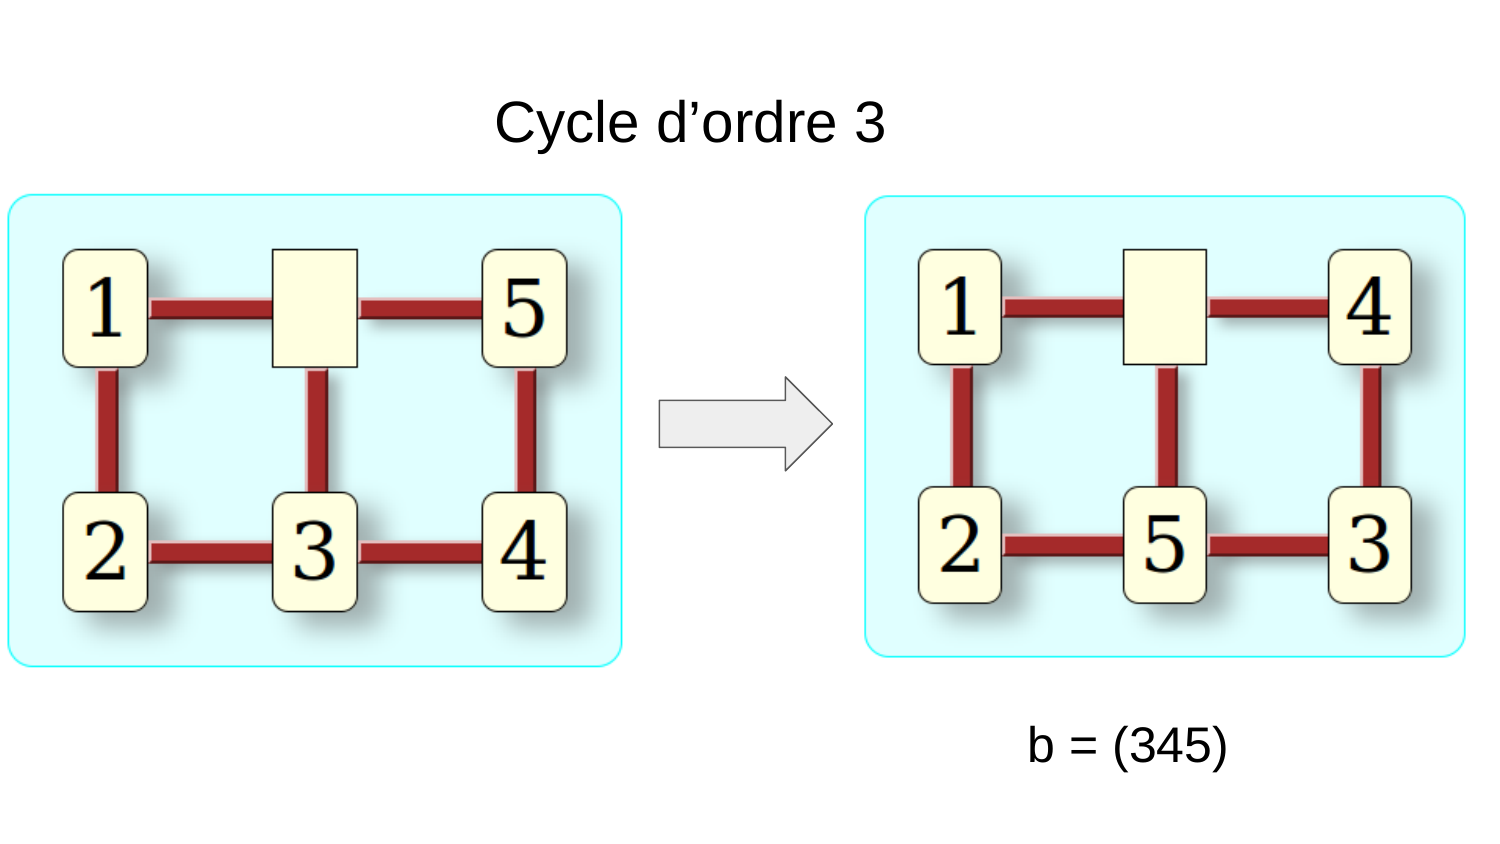

# Cycle d’ordre 3
b = (345)